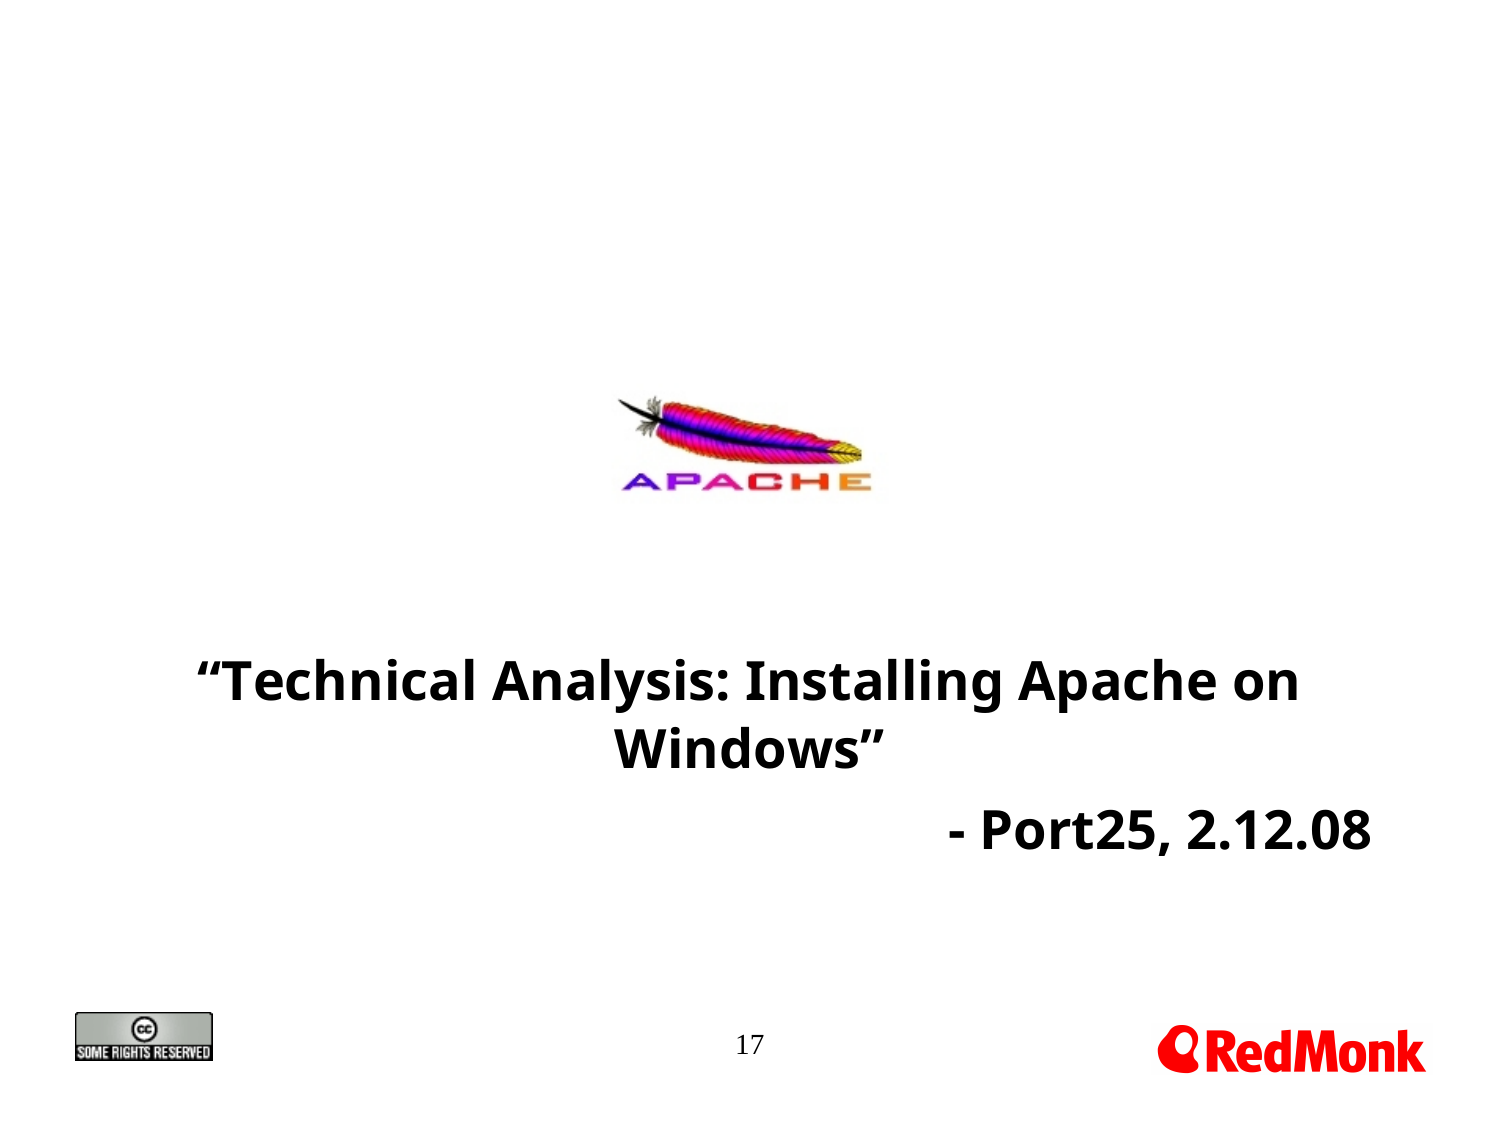

“Technical Analysis: Installing Apache on Windows”
- Port25, 2.12.08